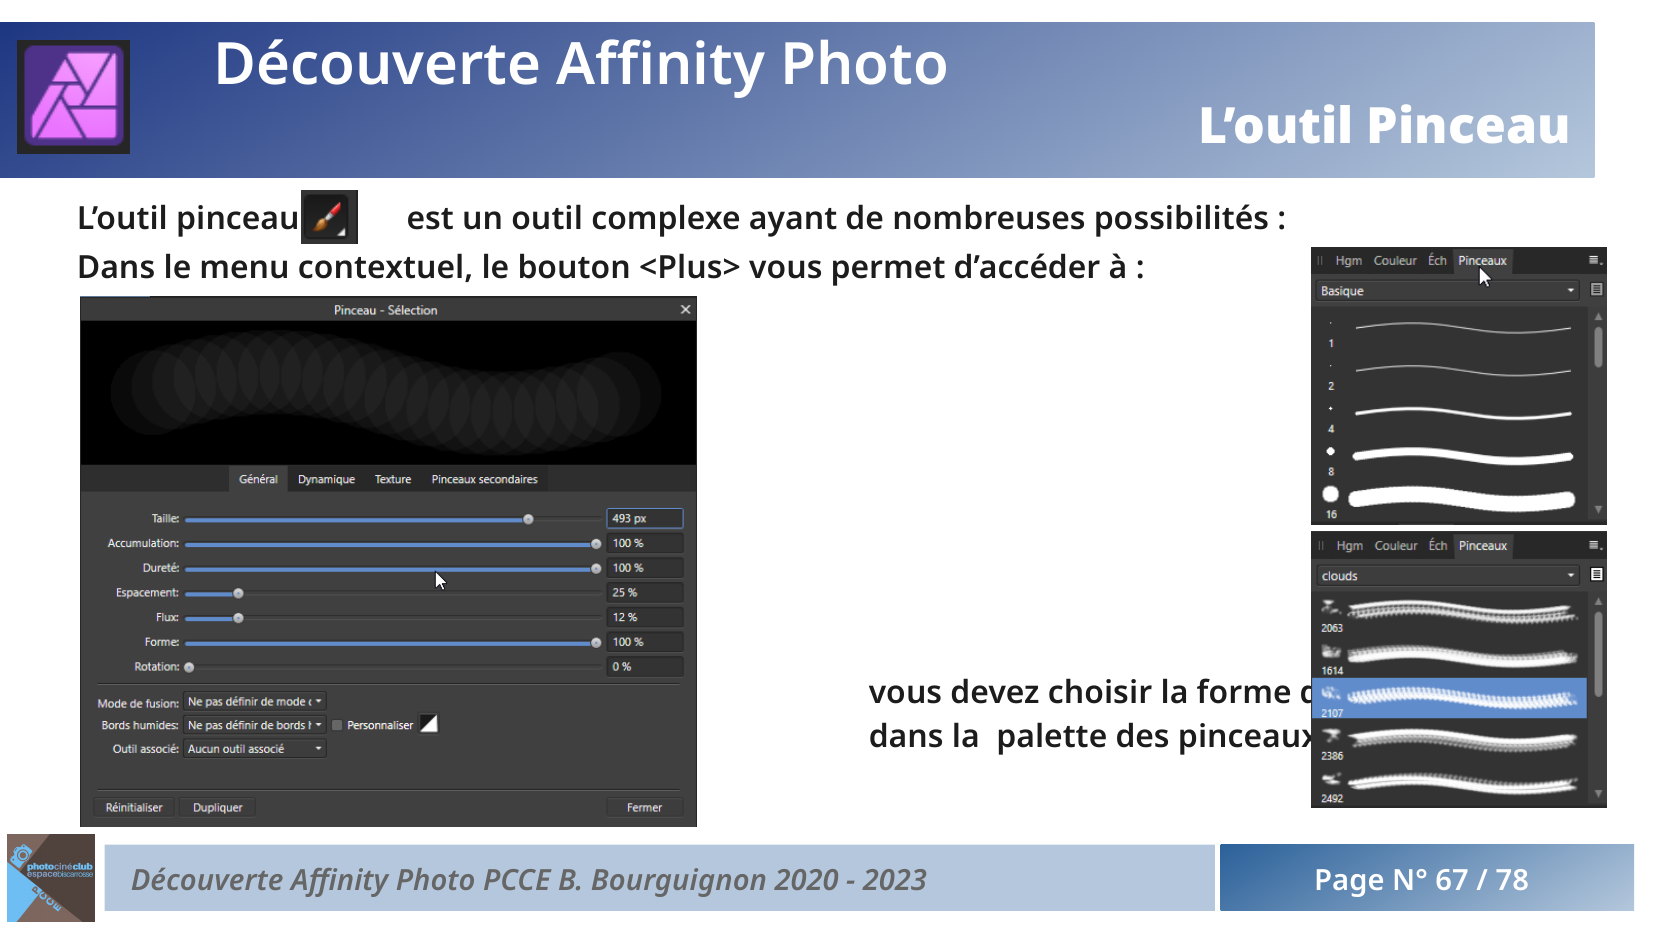

# L’outil Pinceau
L’outil pinceau est un outil complexe ayant de nombreuses possibilités :
Dans le menu contextuel, le bouton <Plus> vous permet d’accéder à :
 vous devez choisir la forme du pinceau
 dans la palette des pinceaux :